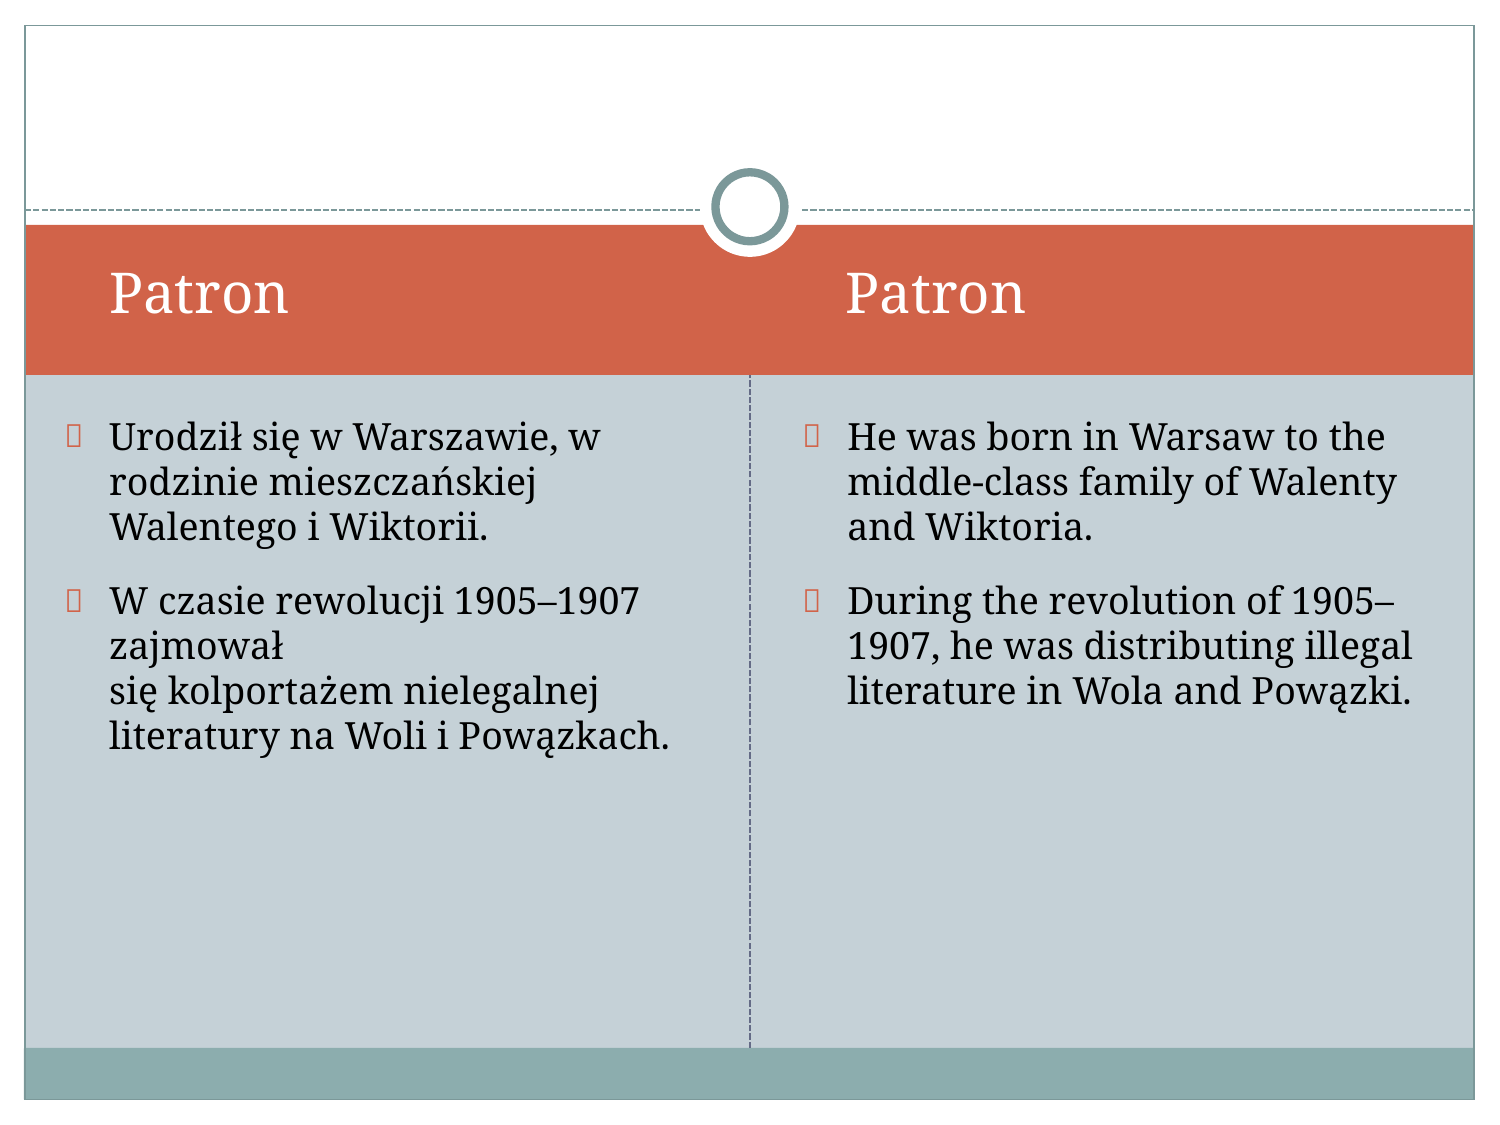

# Patron
Patron
Urodził się w Warszawie, w rodzinie mieszczańskiej Walentego i Wiktorii.
W czasie rewolucji 1905–1907 zajmował się kolportażem nielegalnej literatury na Woli i Powązkach.
He was born in Warsaw to the middle-class family of Walenty and Wiktoria.
During the revolution of 1905–1907, he was distributing illegal literature in Wola and Powązki.